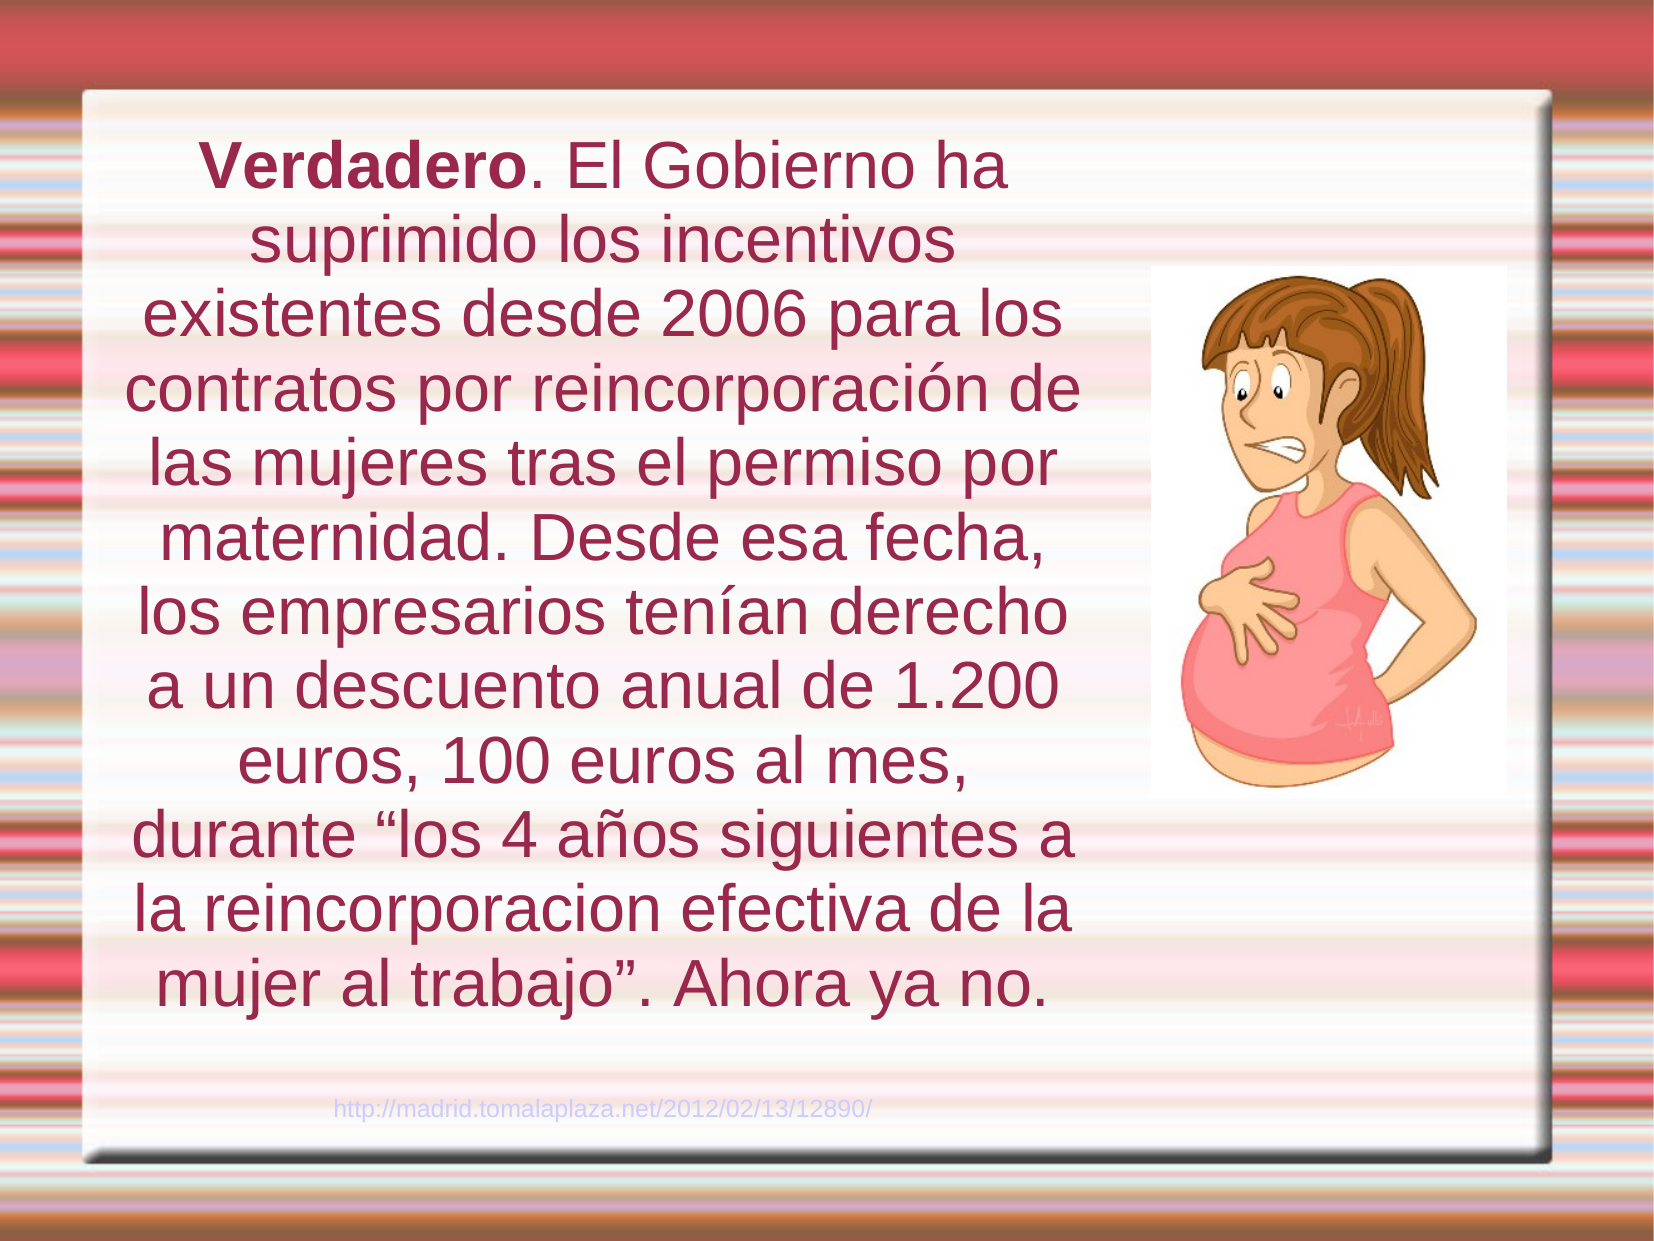

Verdadero. El Gobierno ha suprimido los incentivos existentes desde 2006 para los contratos por reincorporación de las mujeres tras el permiso por maternidad. Desde esa fecha, los empresarios tenían derecho a un descuento anual de 1.200 euros, 100 euros al mes, durante “los 4 años siguientes a la reincorporacion efectiva de la mujer al trabajo”. Ahora ya no.
http://madrid.tomalaplaza.net/2012/02/13/12890/